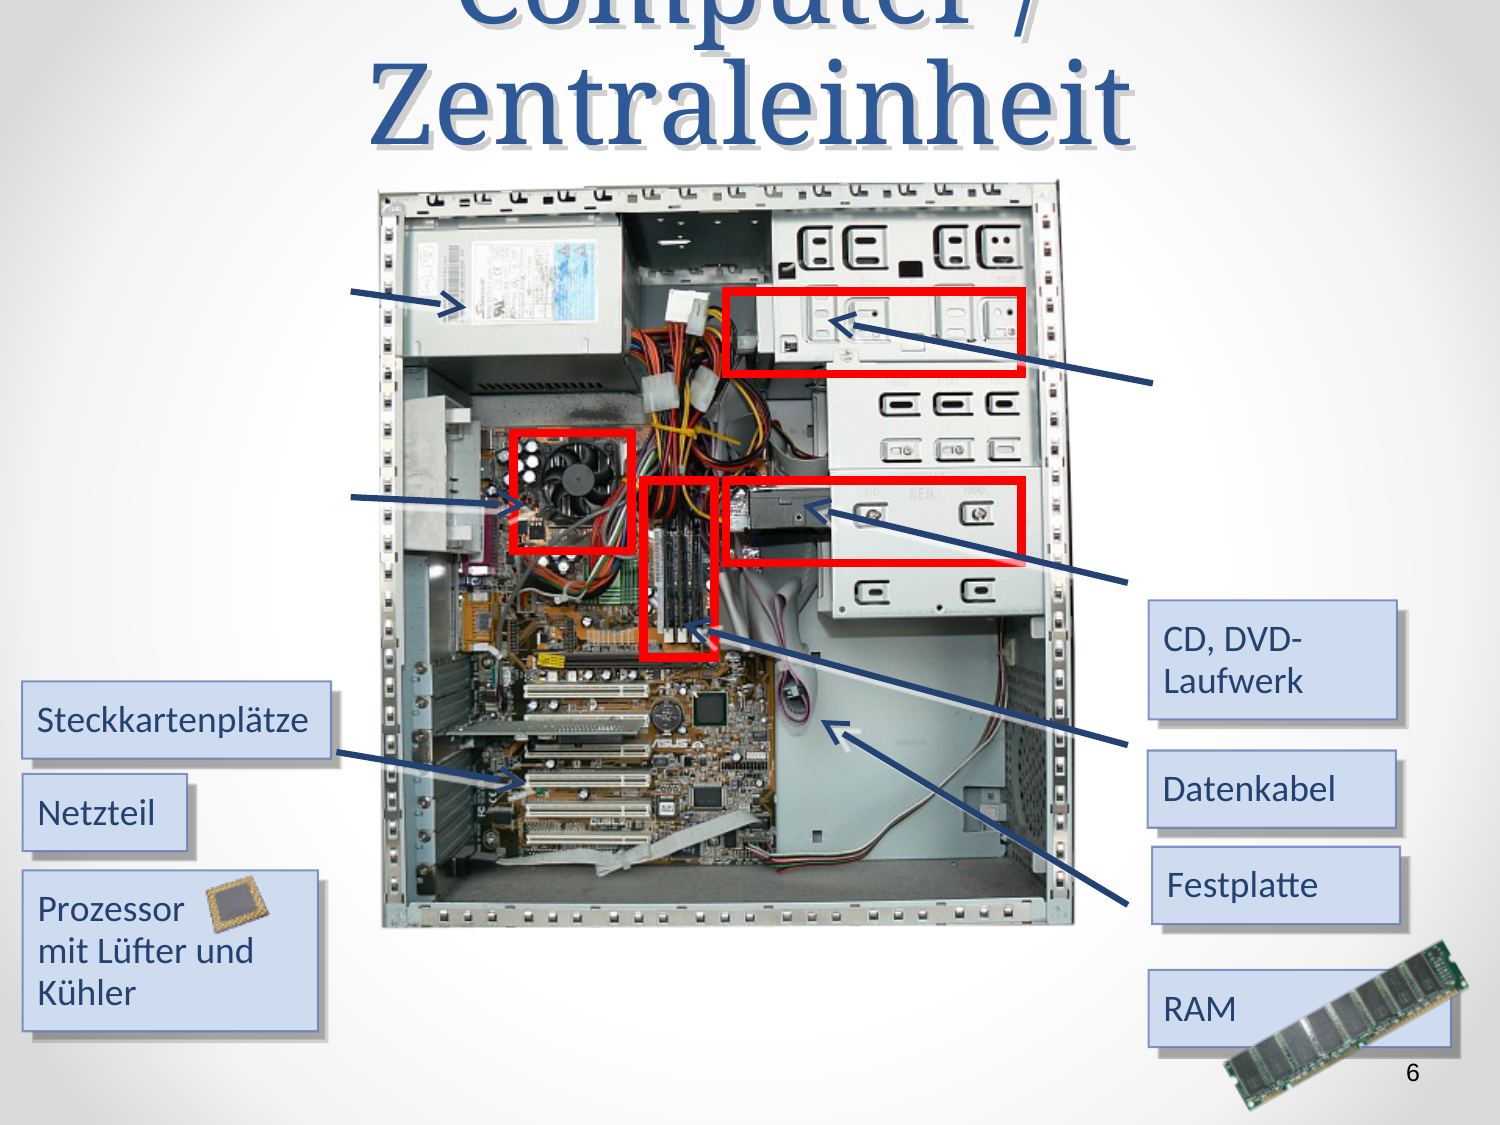

# Computer / Zentraleinheit
CD, DVD-Laufwerk
Steckkartenplätze
Datenkabel
Netzteil
Festplatte
Prozessor
mit Lüfter und Kühler
RAM